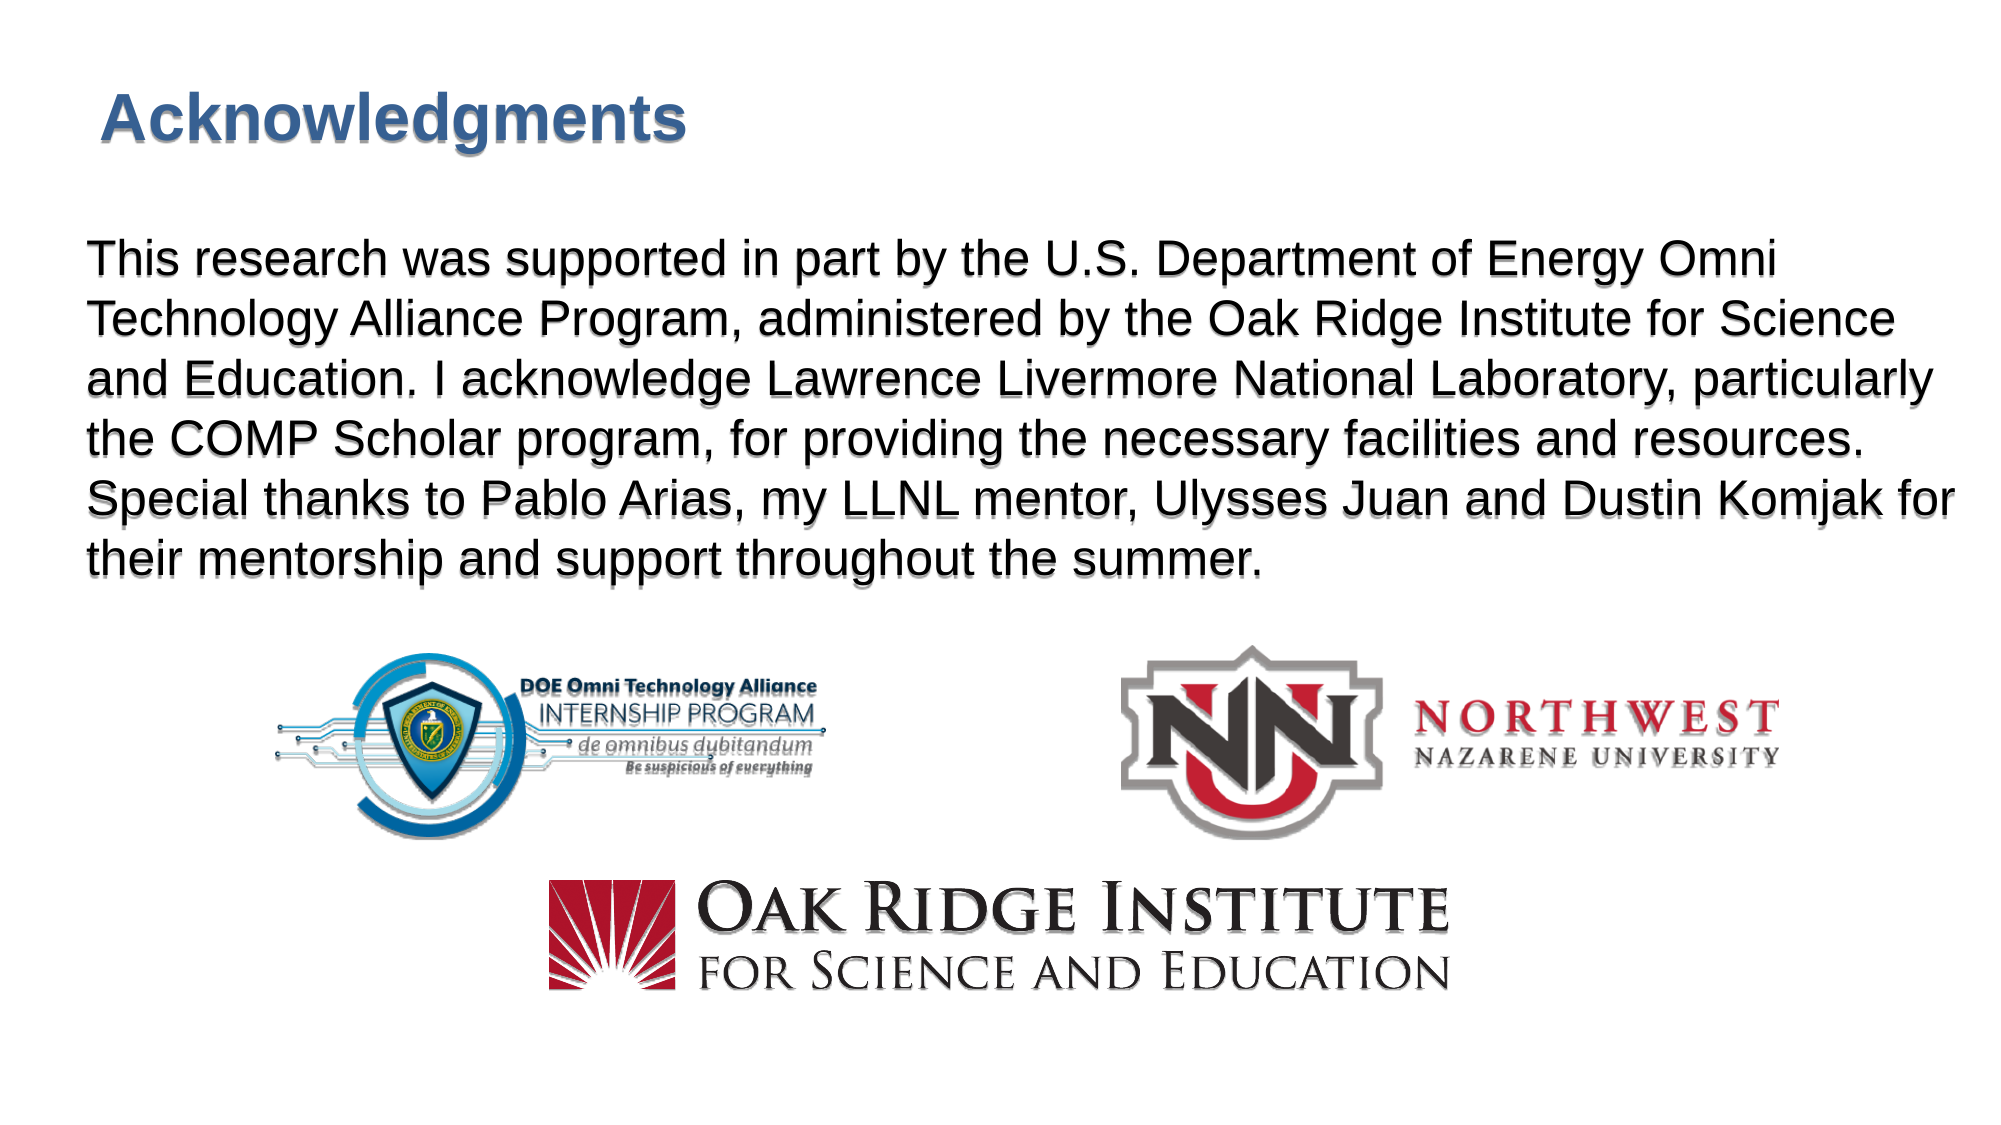

Acknowledgments
# This research was supported in part by the U.S. Department of Energy Omni Technology Alliance Program, administered by the Oak Ridge Institute for Science and Education. I acknowledge Lawrence Livermore National Laboratory, particularly the COMP Scholar program, for providing the necessary facilities and resources. Special thanks to Pablo Arias, my LLNL mentor, Ulysses Juan and Dustin Komjak for their mentorship and support throughout the summer.